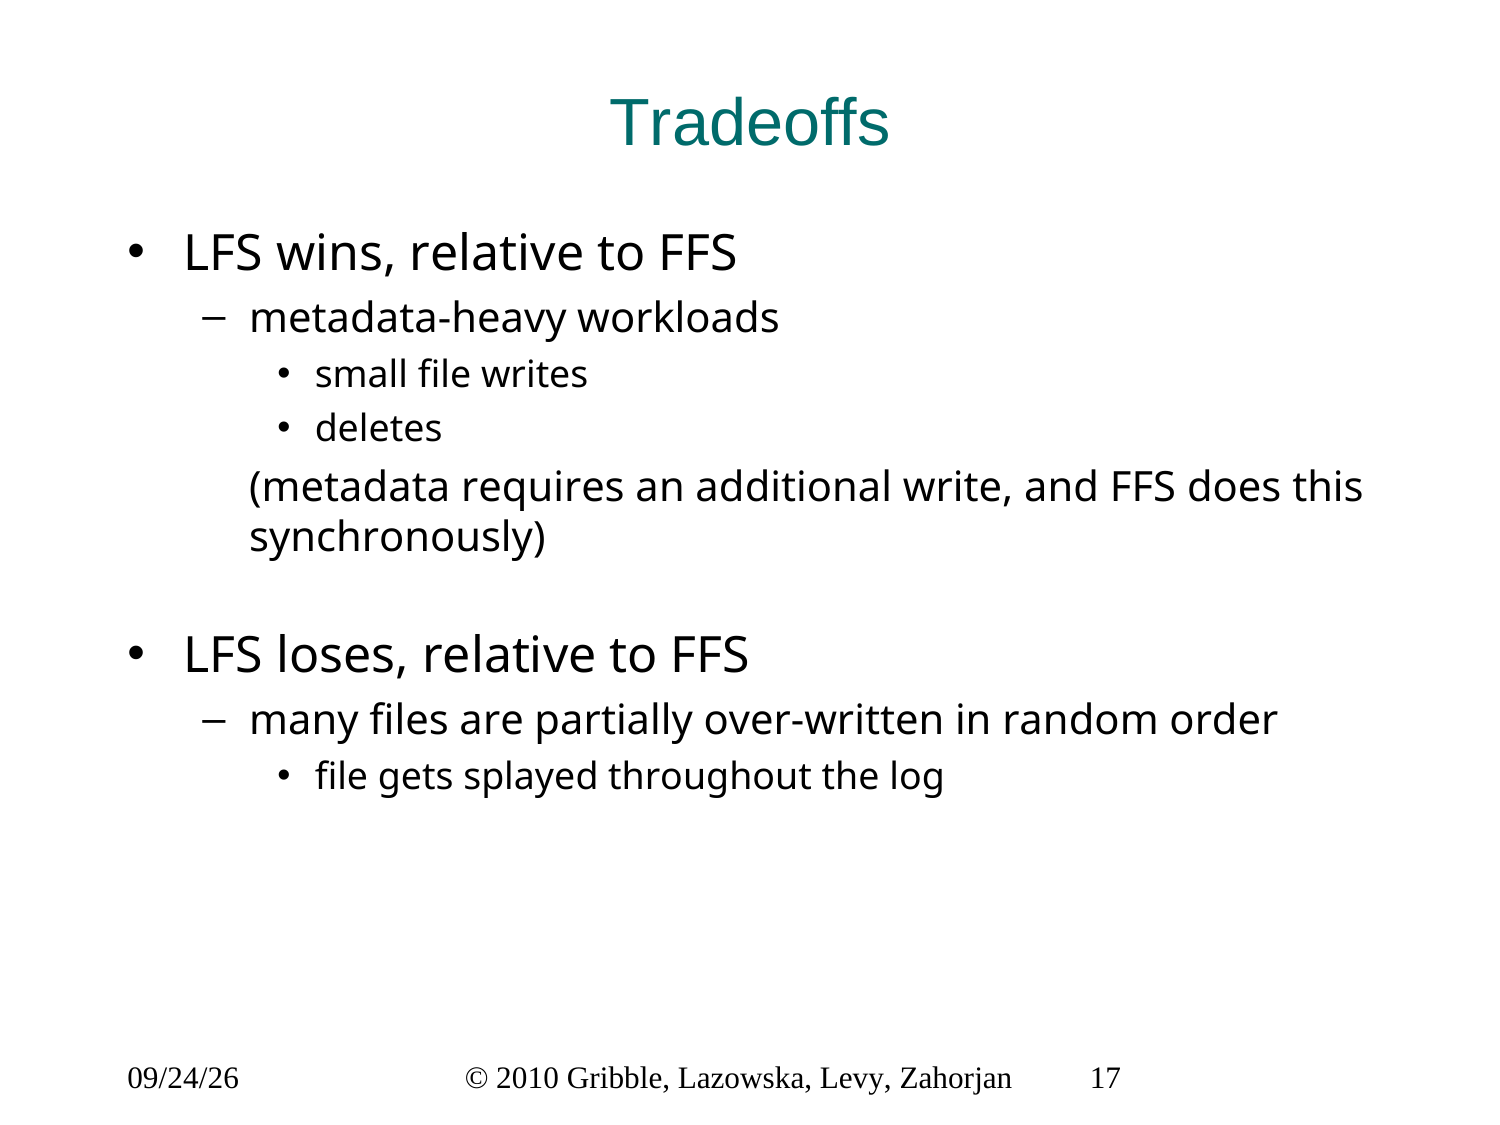

# Tradeoffs
LFS wins, relative to FFS
metadata-heavy workloads
small file writes
deletes
	(metadata requires an additional write, and FFS does this synchronously)
LFS loses, relative to FFS
many files are partially over-written in random order
file gets splayed throughout the log
17